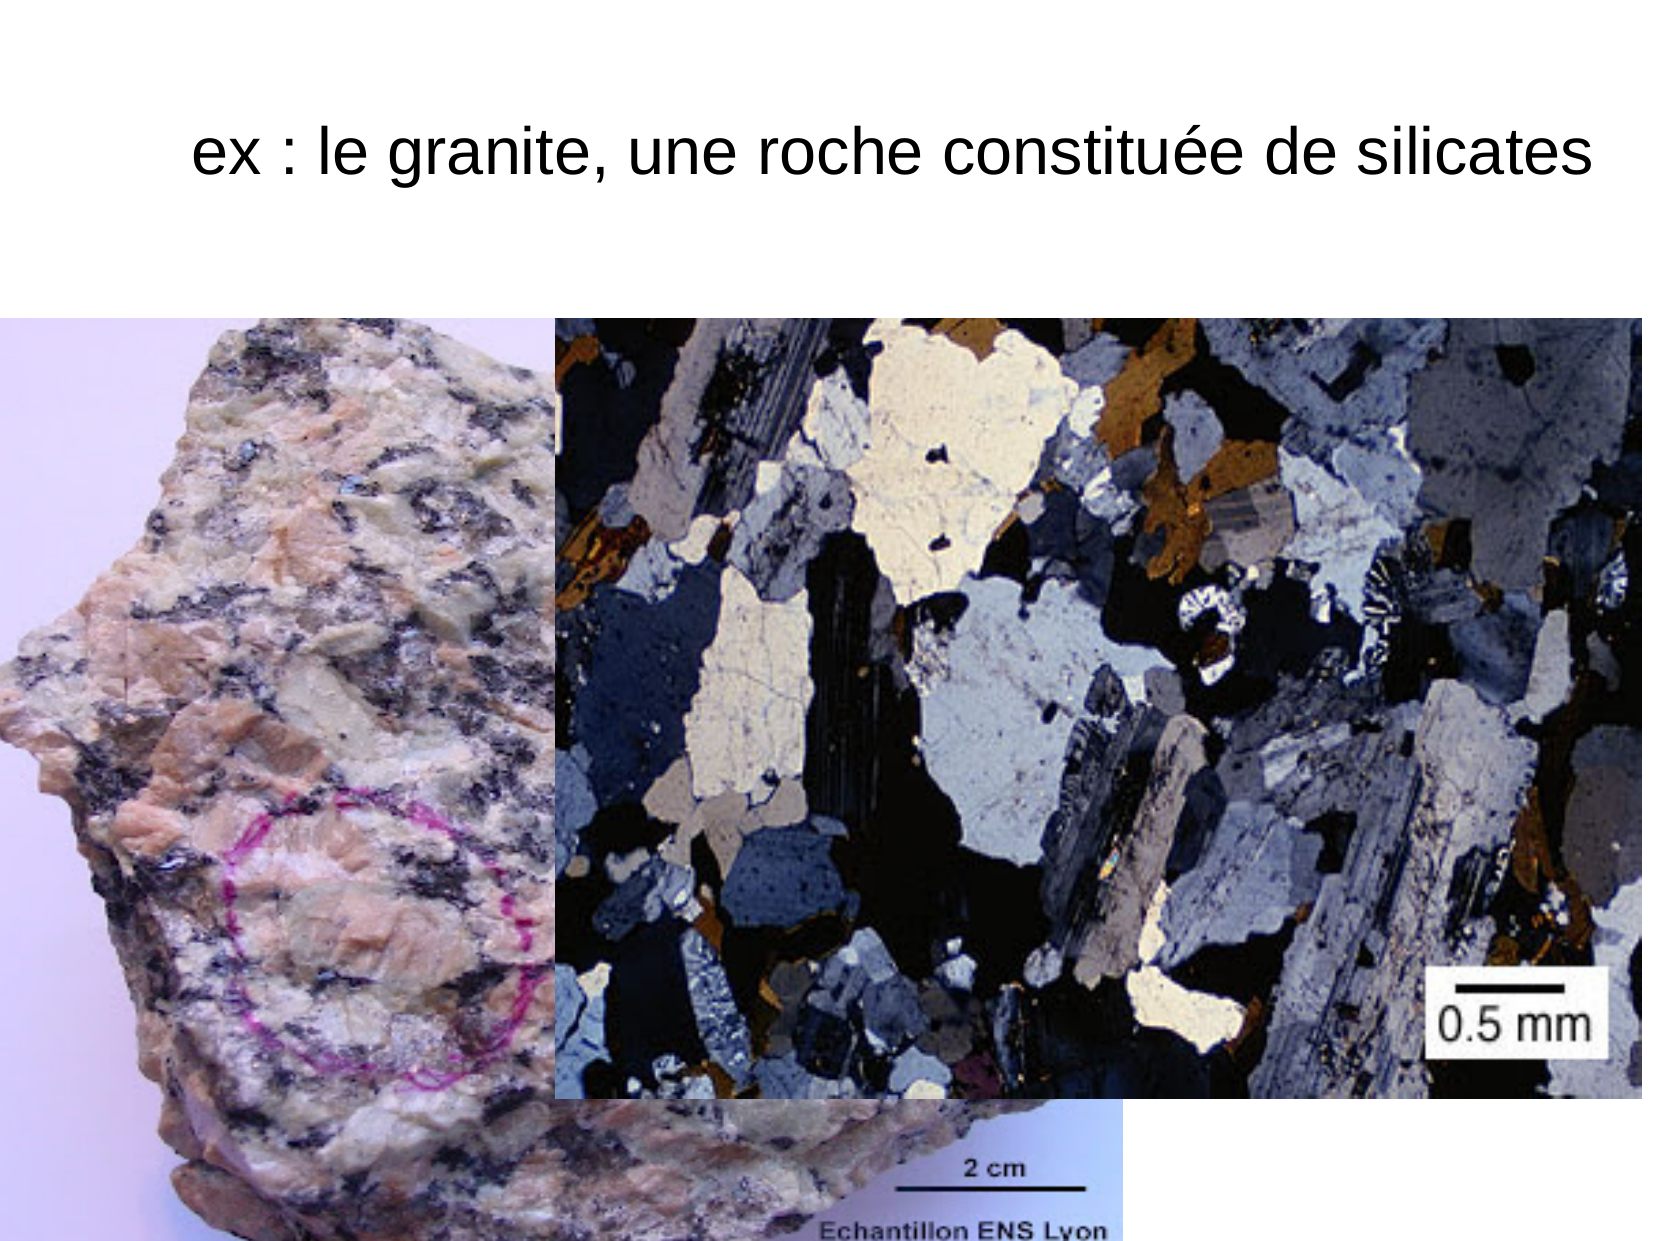

ex : le granite, une roche constituée de silicates